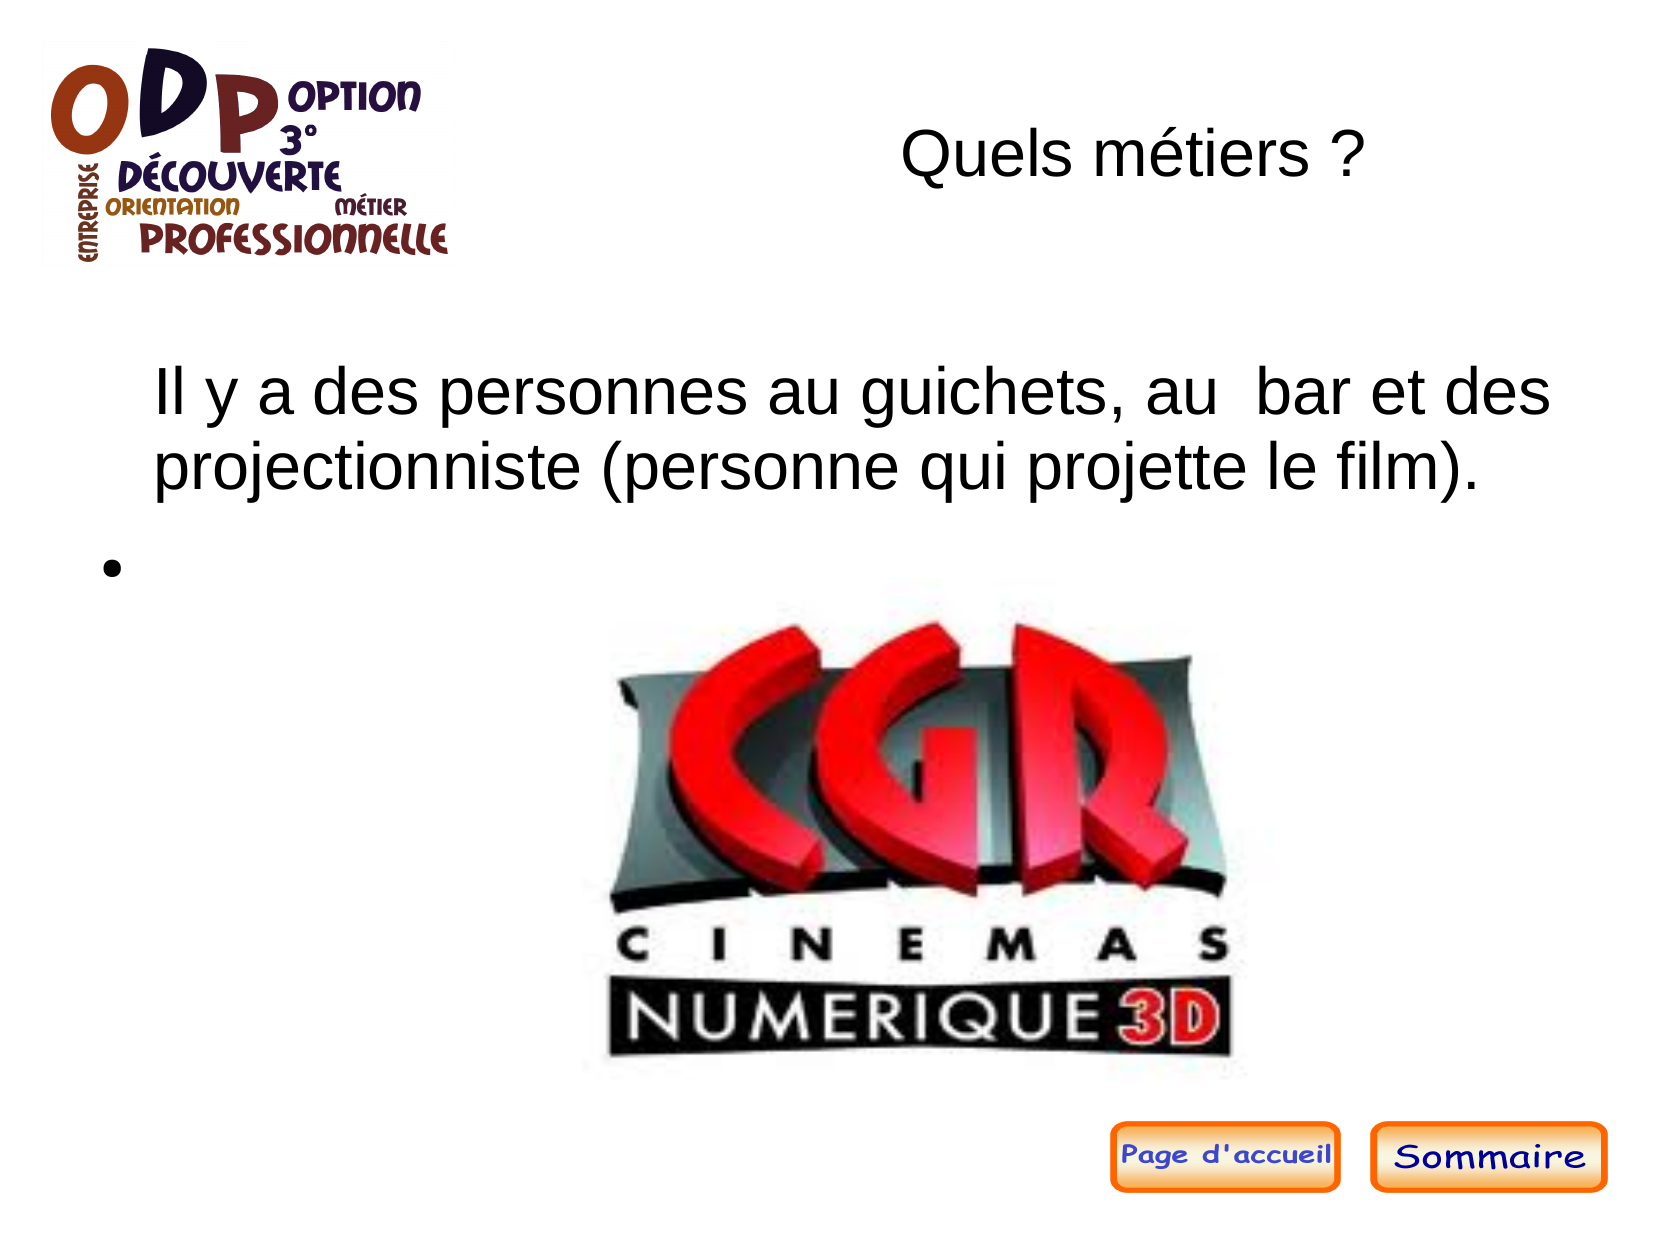

# Quels métiers ?
Il y a des personnes au guichets, au bar et des projectionniste (personne qui projette le film).